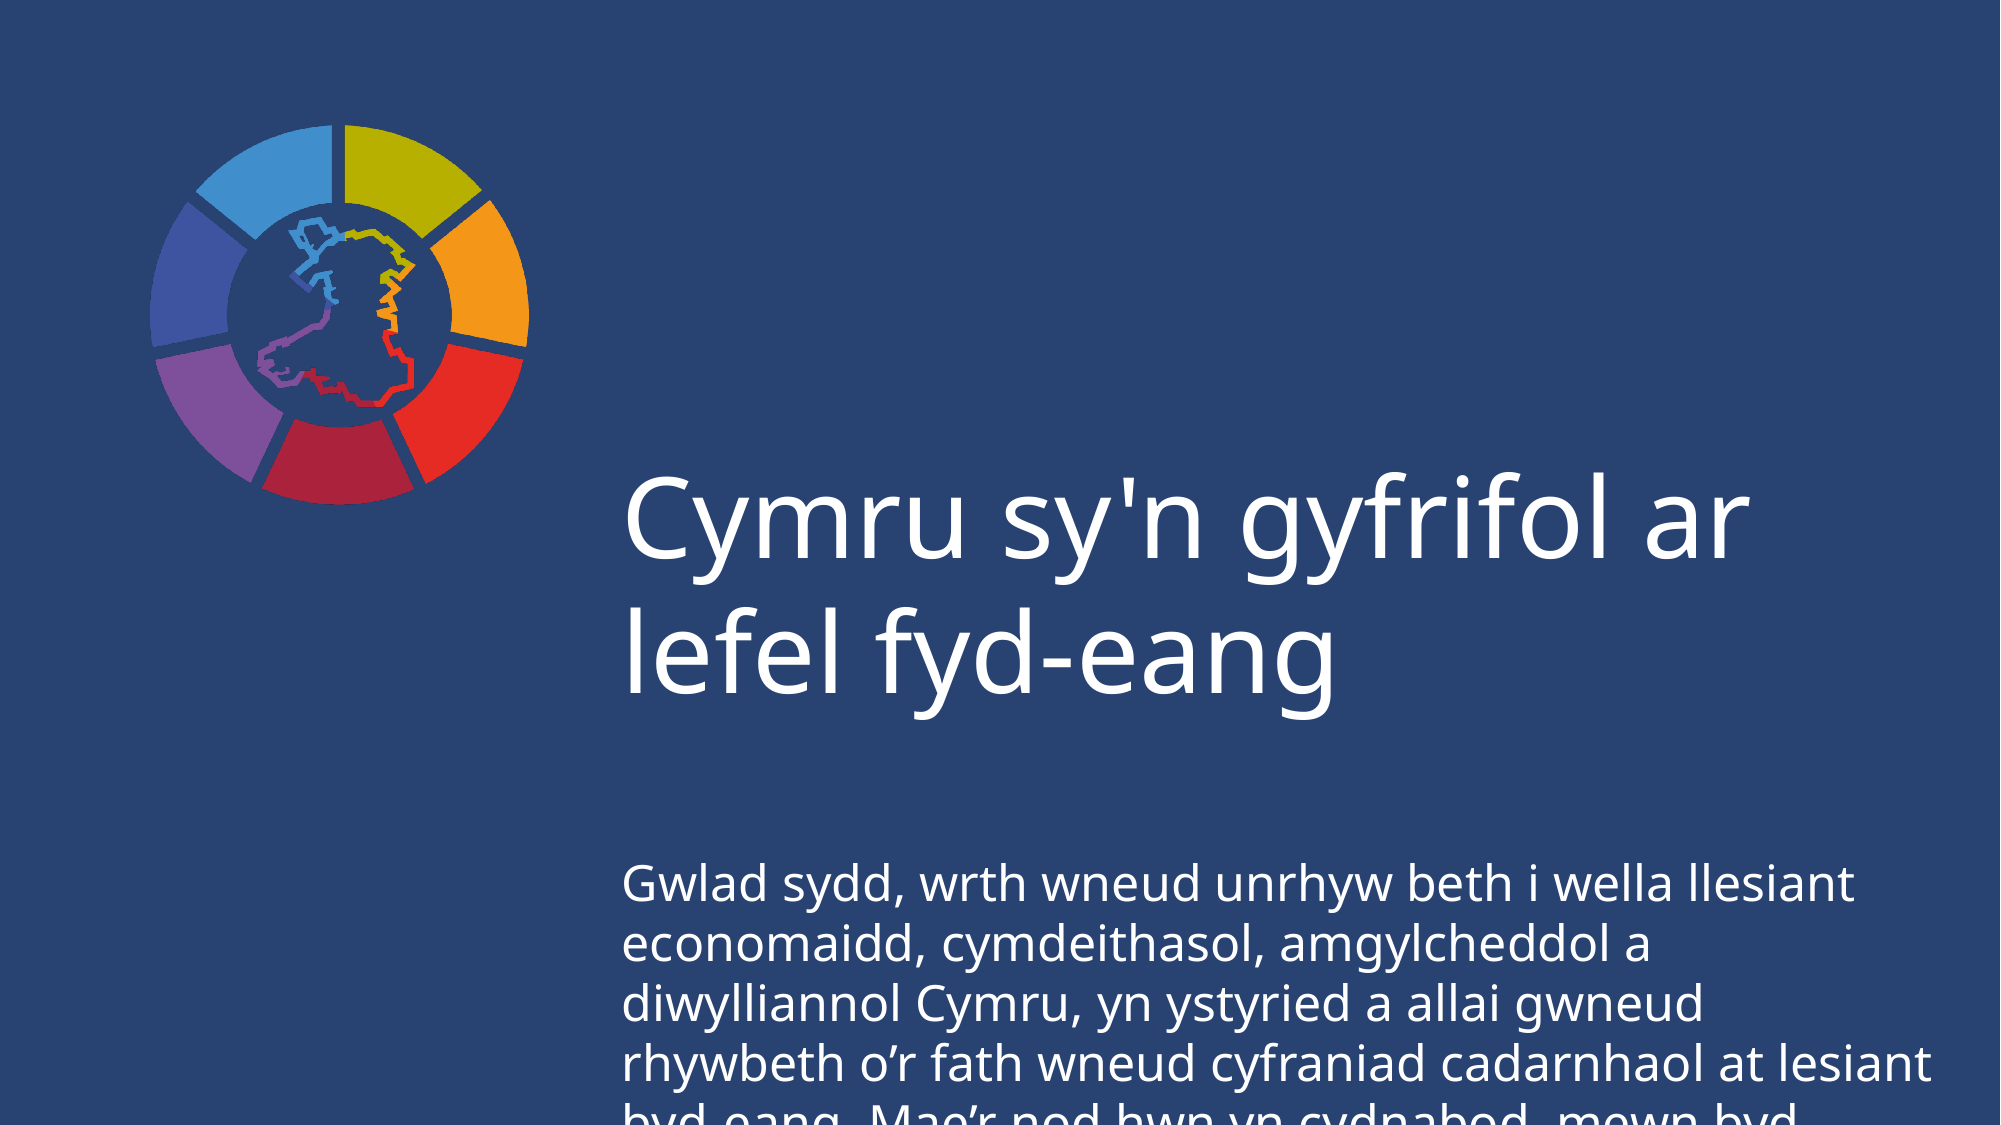

# Cymru sy'n gyfrifol ar lefel fyd-eang Gwlad sydd, wrth wneud unrhyw beth i wella llesiant economaidd, cymdeithasol, amgylcheddol a diwylliannol Cymru, yn ystyried a allai gwneud rhywbeth o’r fath wneud cyfraniad cadarnhaol at lesiant byd-eang. Mae’r nod hwn yn cydnabod, mewn byd rhyng-gysylltiedig, gall yr hyn rydym yn ei wneud i sicrhau bod Cymru’n genedl gynaliadwy gael effeithiau cadarnhaol y tu allan i Gymru.